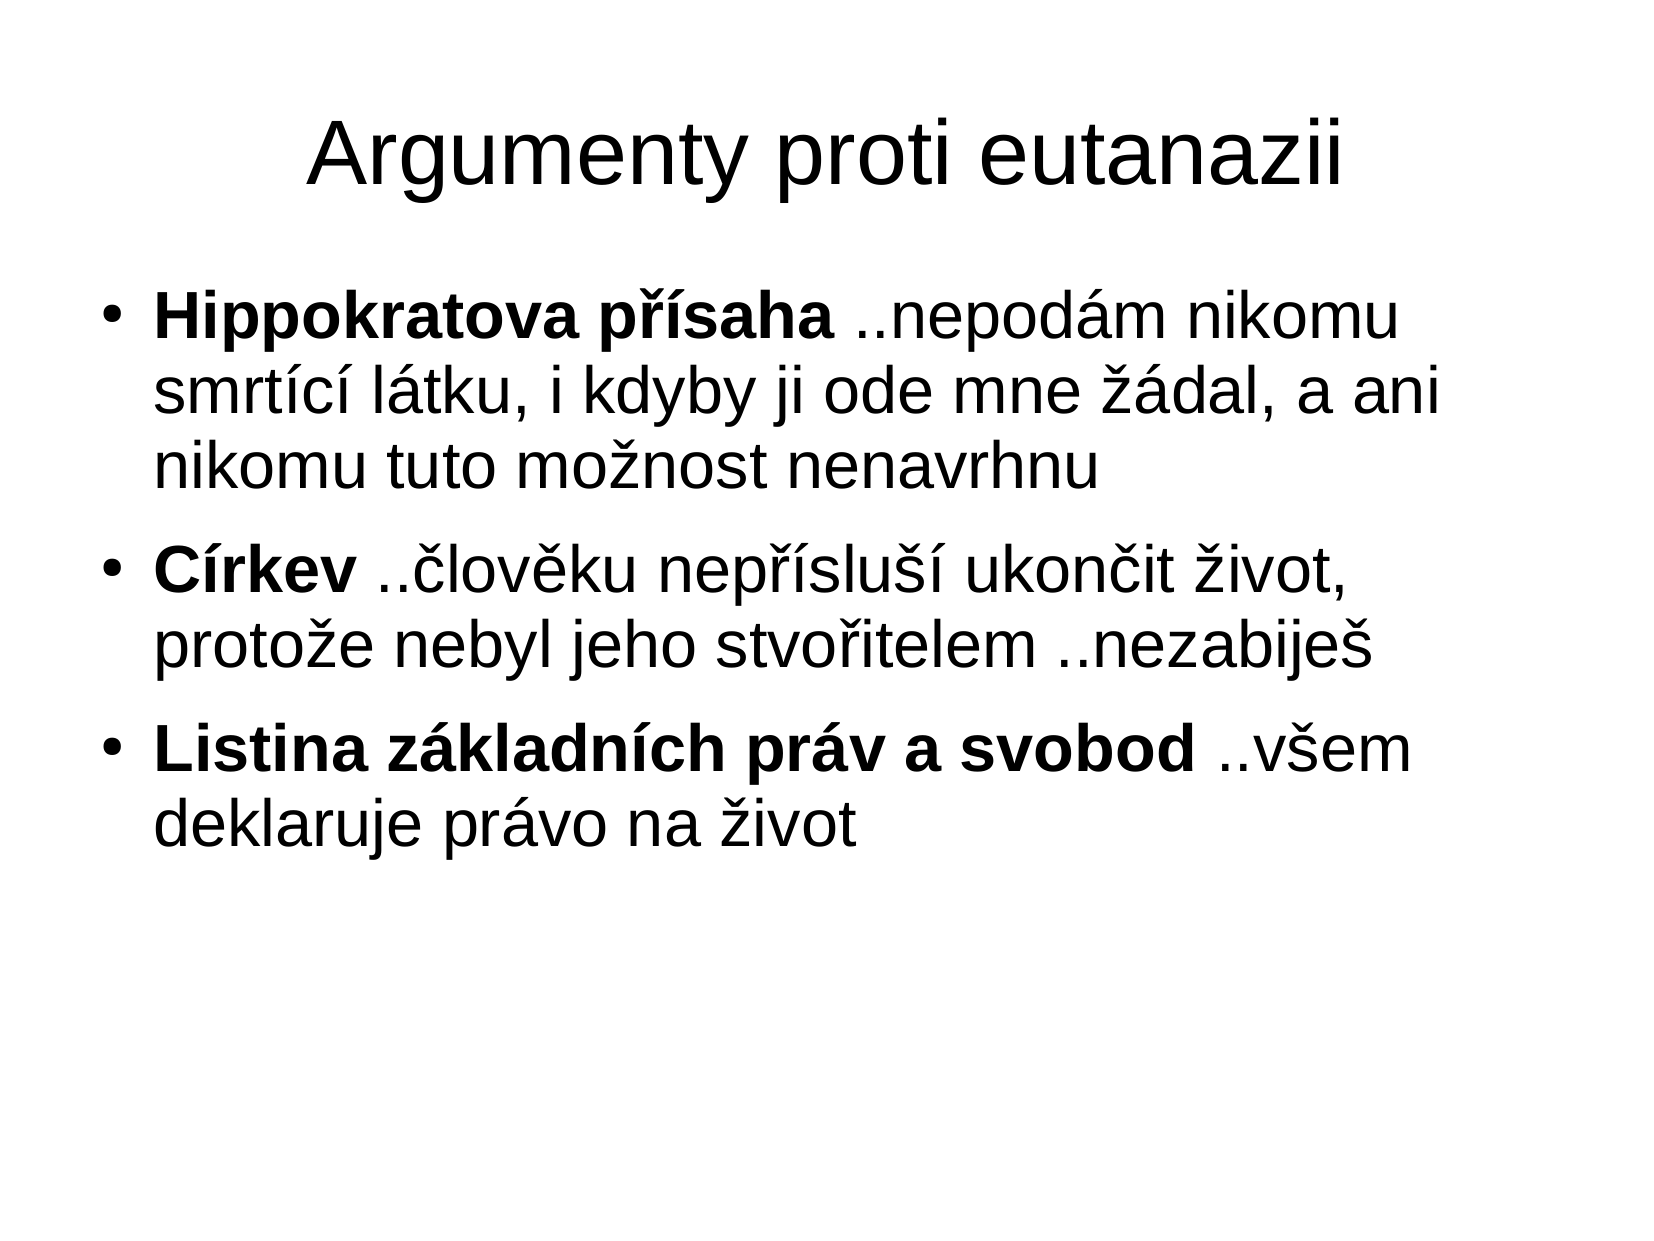

# Argumenty proti eutanazii
Hippokratova přísaha ..nepodám nikomu smrtící látku, i kdyby ji ode mne žádal, a ani nikomu tuto možnost nenavrhnu
Církev ..člověku nepřísluší ukončit život, protože nebyl jeho stvořitelem ..nezabiješ
Listina základních práv a svobod ..všem deklaruje právo na život